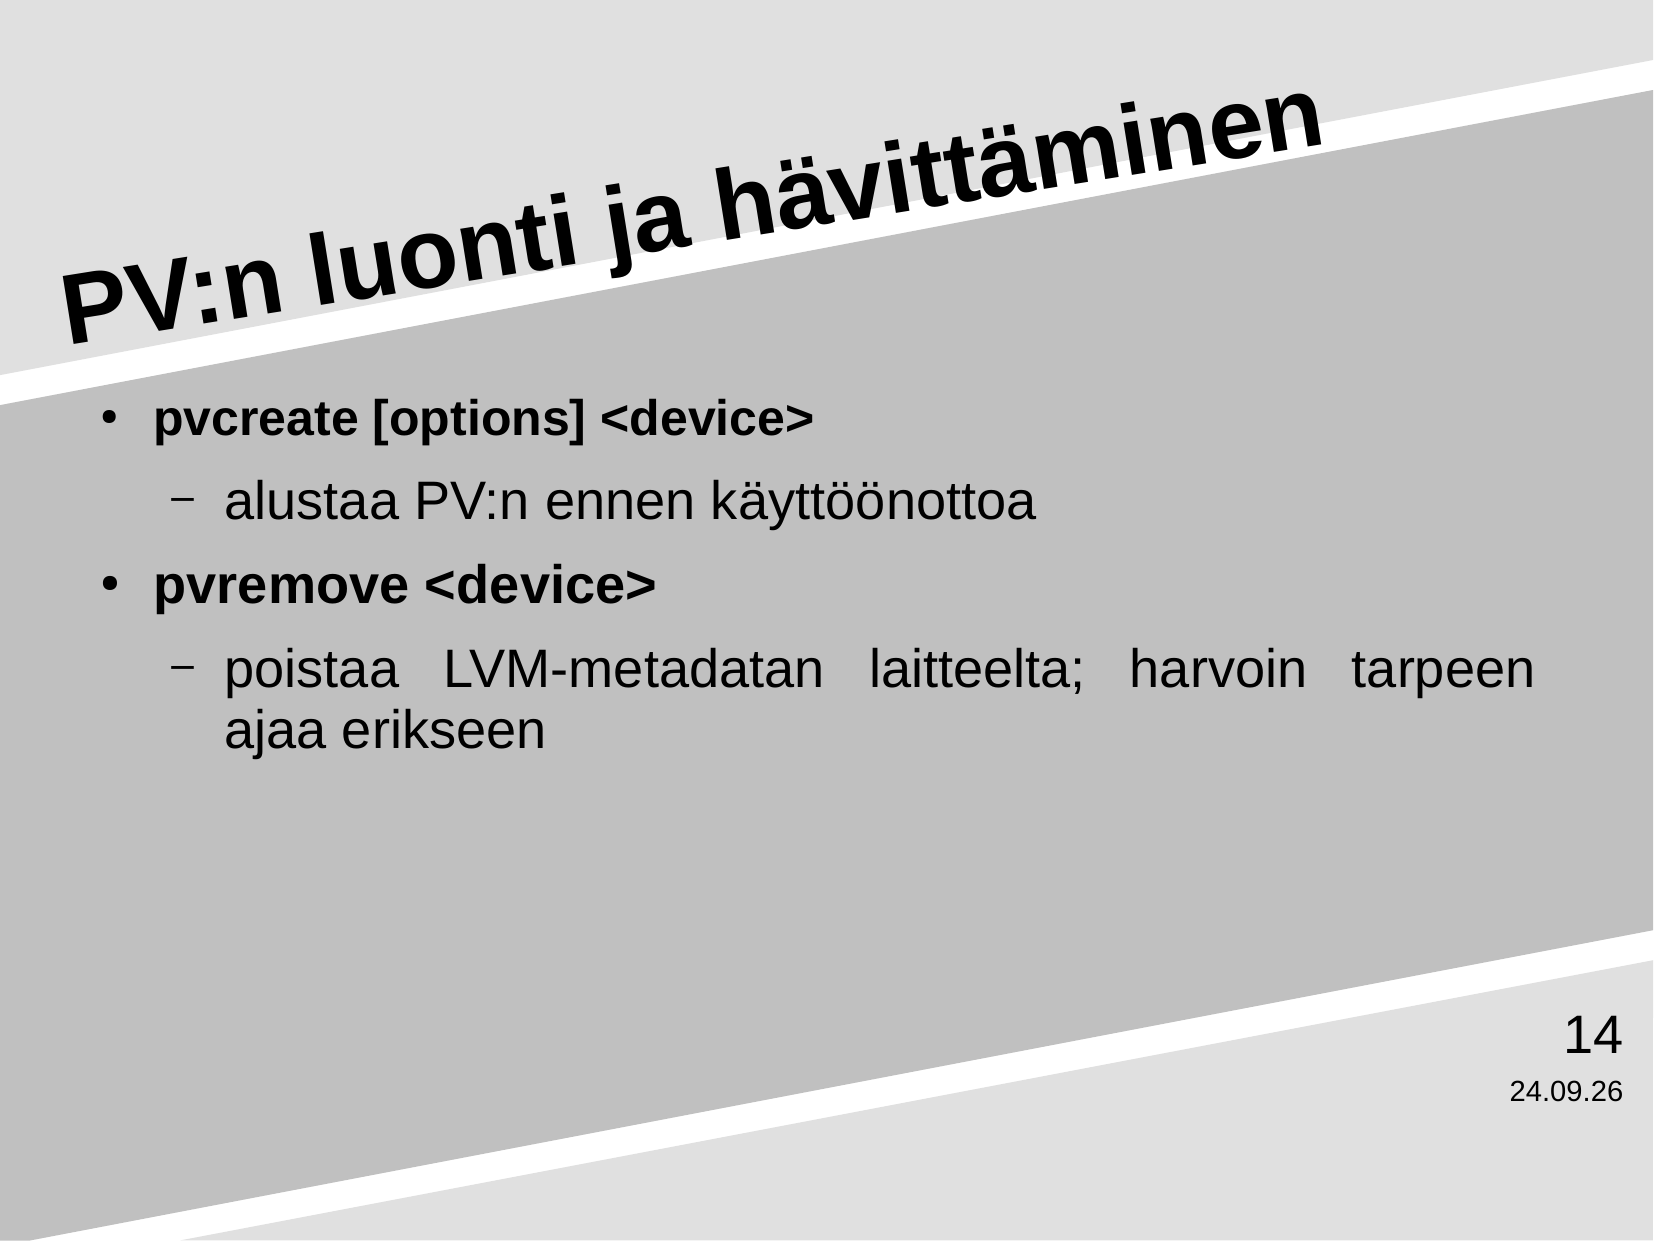

# PV:n luonti ja hävittäminen
pvcreate [options] <device>
alustaa PV:n ennen käyttöönottoa
pvremove <device>
poistaa LVM-metadatan laitteelta; harvoin tarpeen ajaa erikseen
14